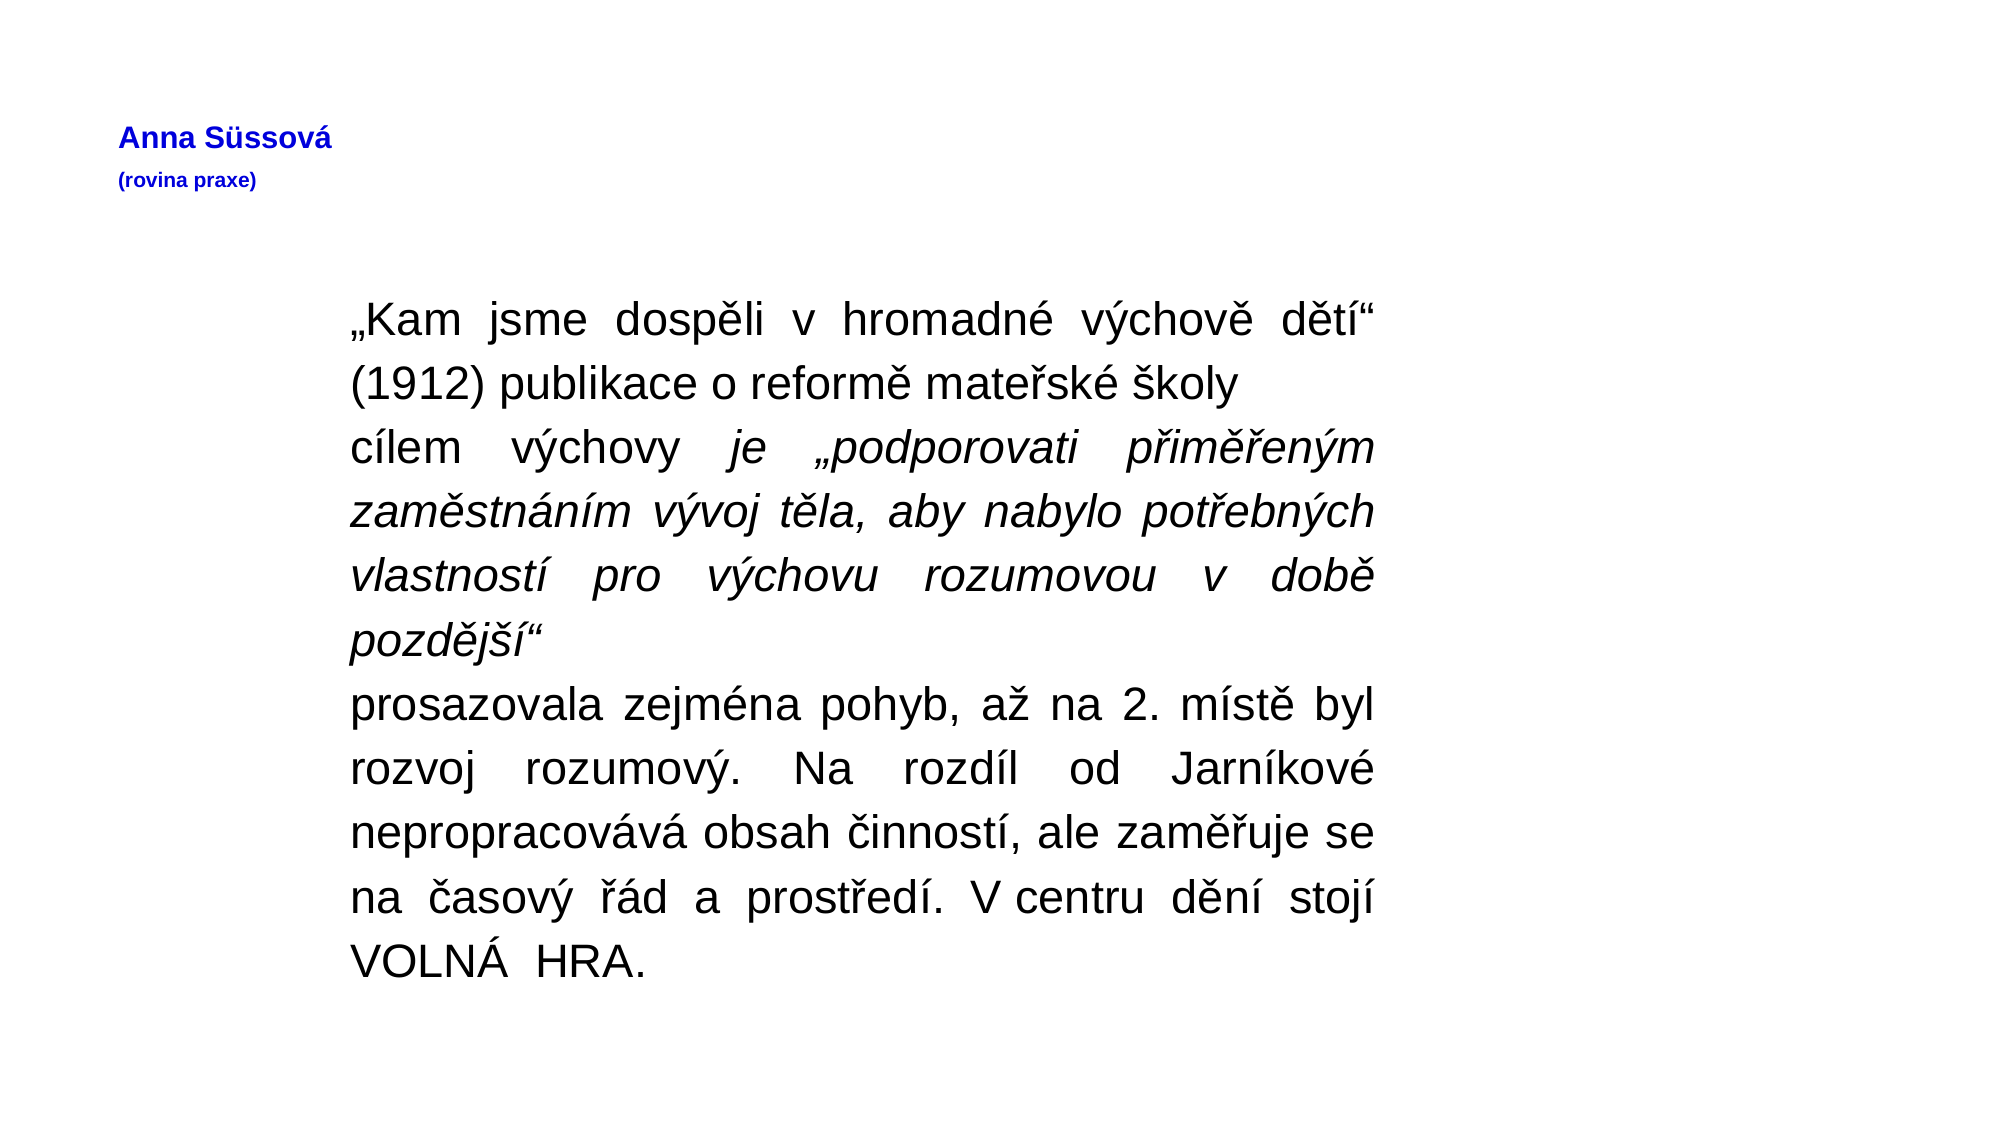

# Anna Süssová (rovina praxe)
„Kam jsme dospěli v hromadné výchově dětí“ (1912) publikace o reformě mateřské školy
cílem výchovy je „podporovati přiměřeným zaměstnáním vývoj těla, aby nabylo potřebných vlastností pro výchovu rozumovou v době pozdější“
prosazovala zejména pohyb, až na 2. místě byl rozvoj rozumový. Na rozdíl od Jarníkové nepropracovává obsah činností, ale zaměřuje se na časový řád a prostředí. V centru dění stojí VOLNÁ HRA.